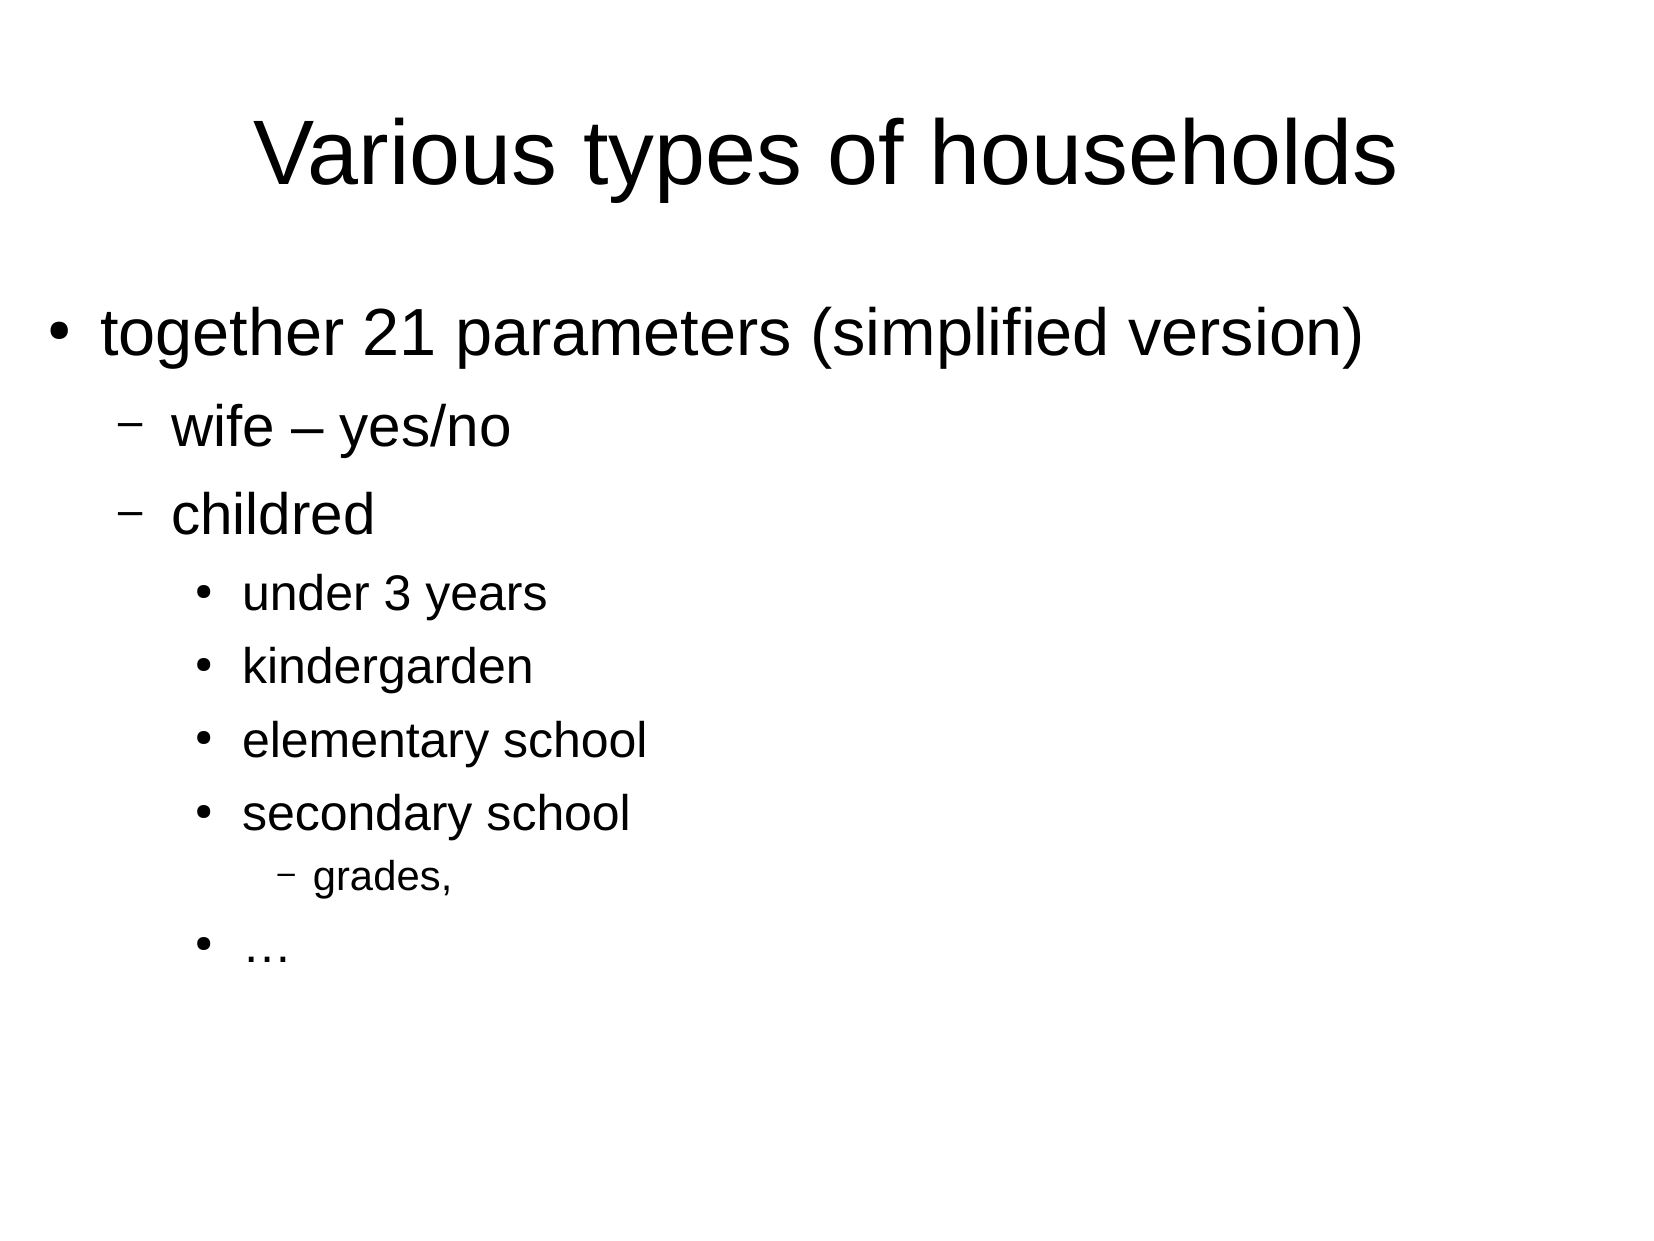

# Various types of households
together 21 parameters (simplified version)
wife – yes/no
childred
under 3 years
kindergarden
elementary school
secondary school
grades,
…